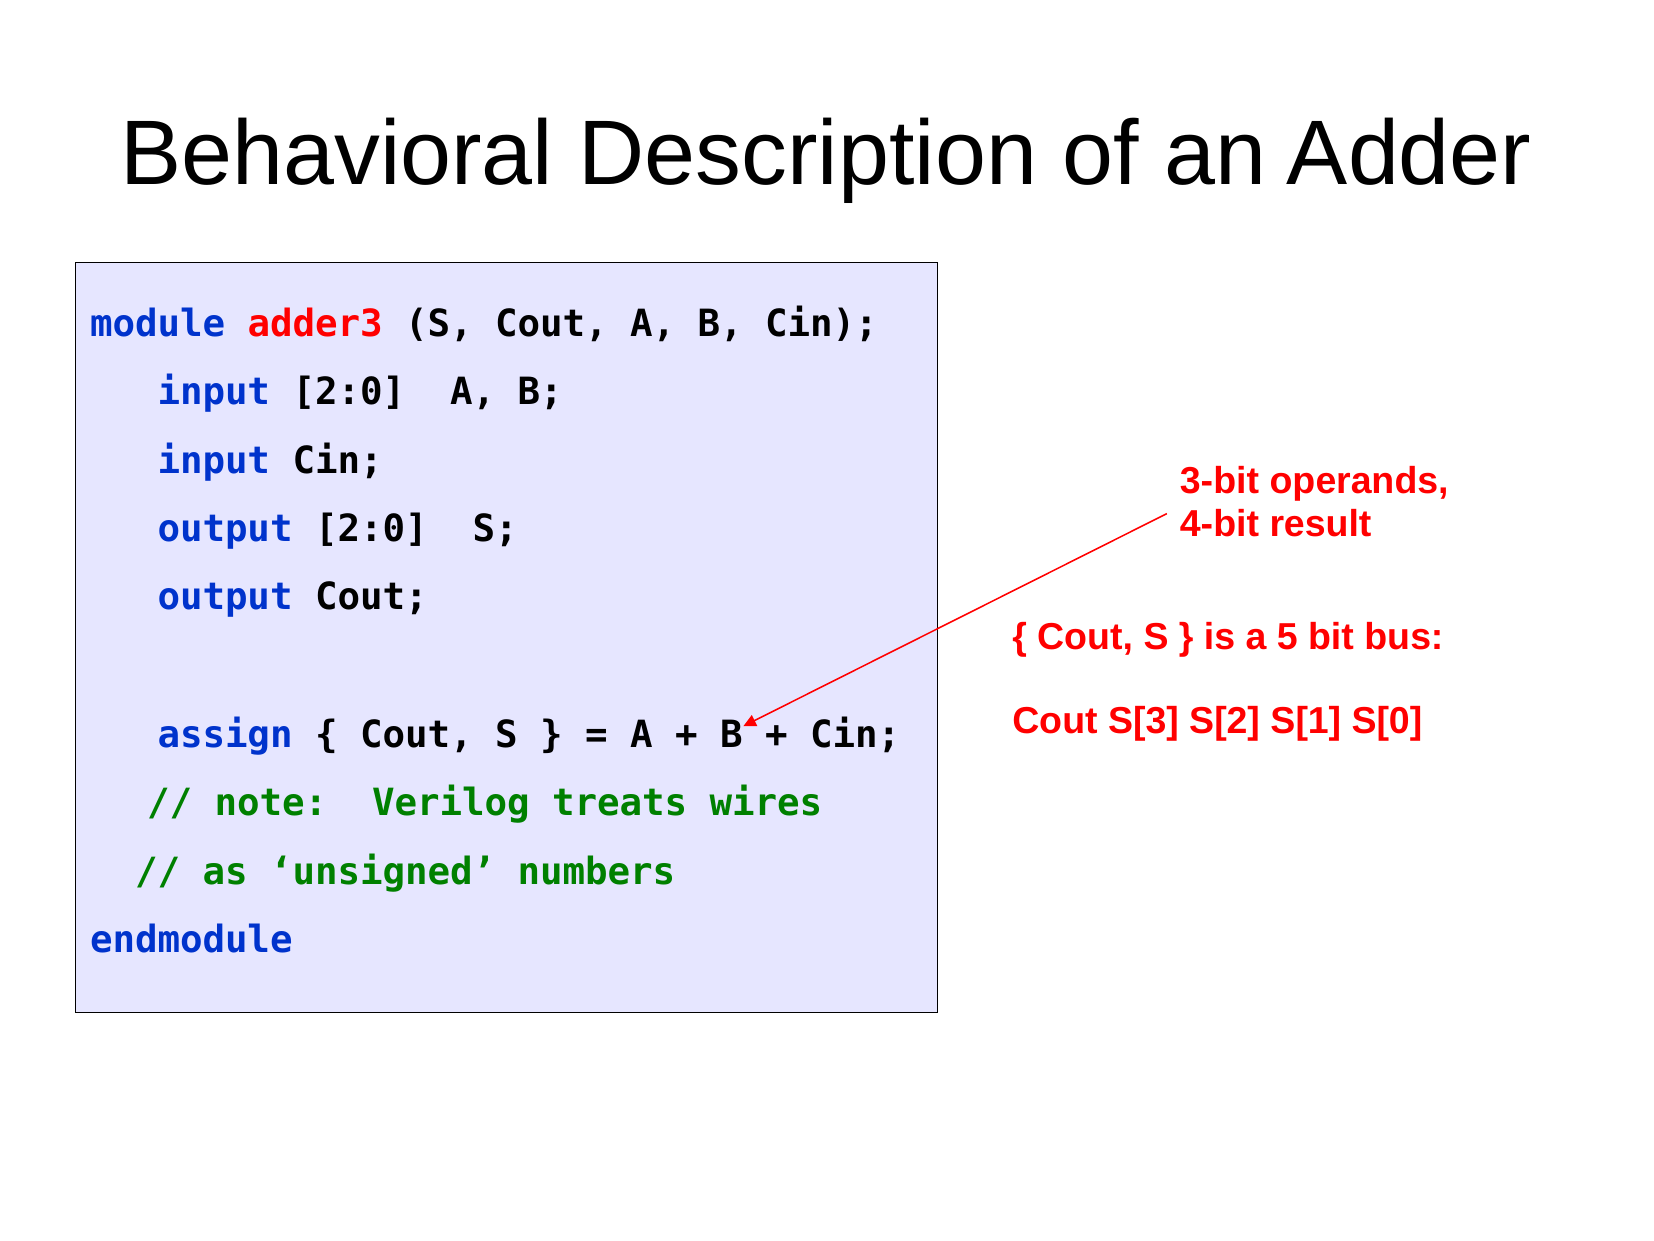

# Behavioral Description of an Adder
module adder3 (S, Cout, A, B, Cin);
 input [2:0] A, B;
 input Cin;
 output [2:0] S;
 output Cout;
 assign { Cout, S } = A + B + Cin;
	// note: Verilog treats wires
 // as ‘unsigned’ numbers
endmodule
3-bit operands,
4-bit result
 { Cout, S } is a 5 bit bus:
 Cout S[3] S[2] S[1] S[0]